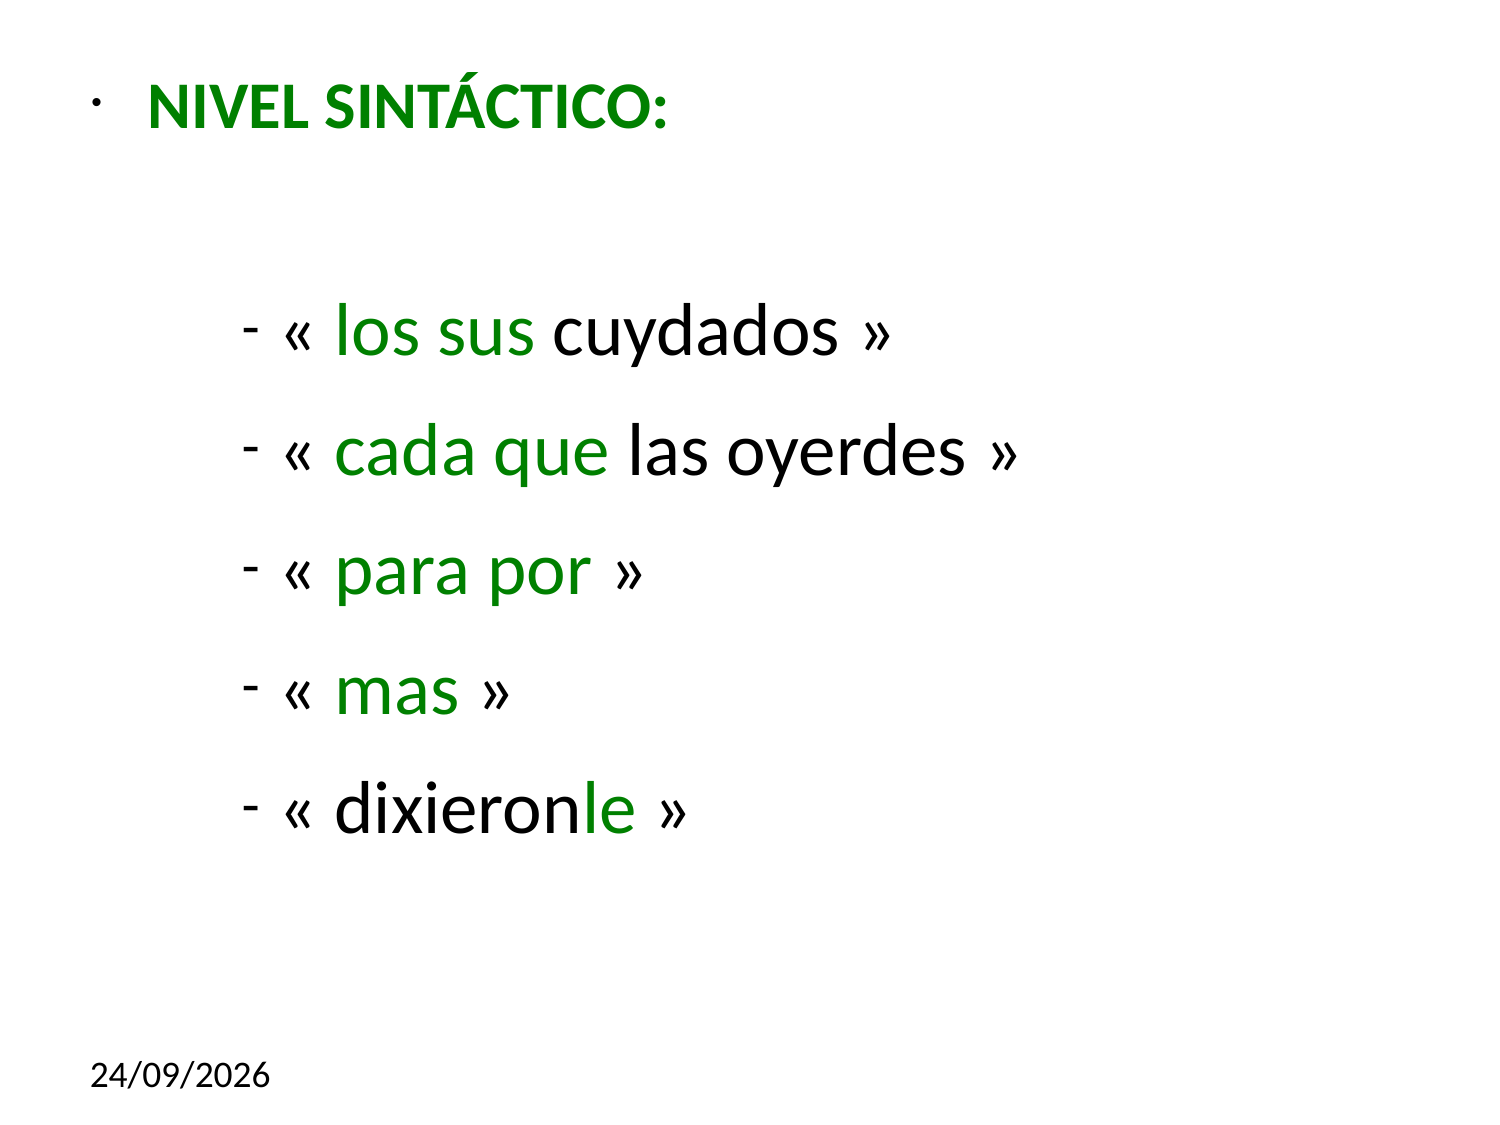

#
NIVEL SINTÁCTICO:
« los sus cuydados »
« cada que las oyerdes »
« para por »
« mas »
« dixieronle »
14 de avril de 2011